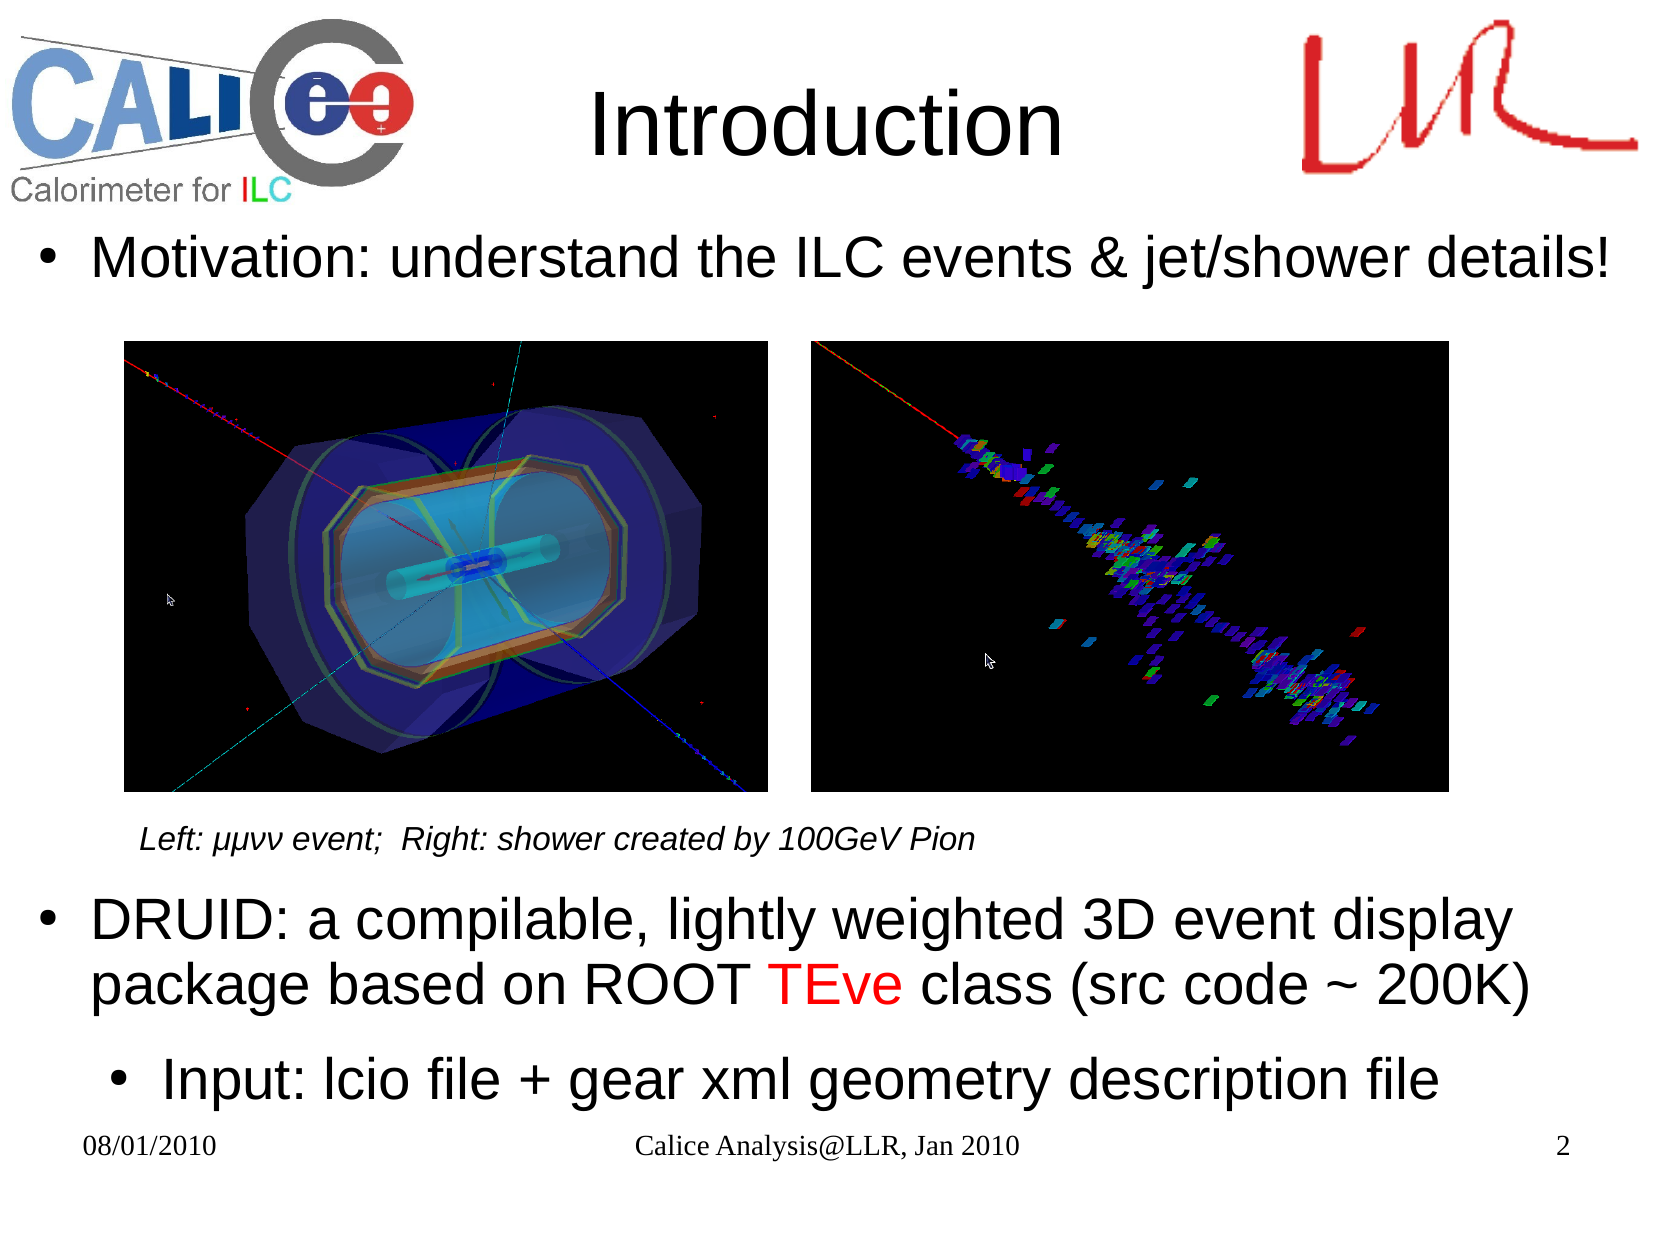

# Introduction
Motivation: understand the ILC events & jet/shower details!
DRUID: a compilable, lightly weighted 3D event display package based on ROOT TEve class (src code ~ 200K)
Input: lcio file + gear xml geometry description file
Left: μμνν event; Right: shower created by 100GeV Pion
08/01/2010
Calice Analysis@LLR, Jan 2010
2